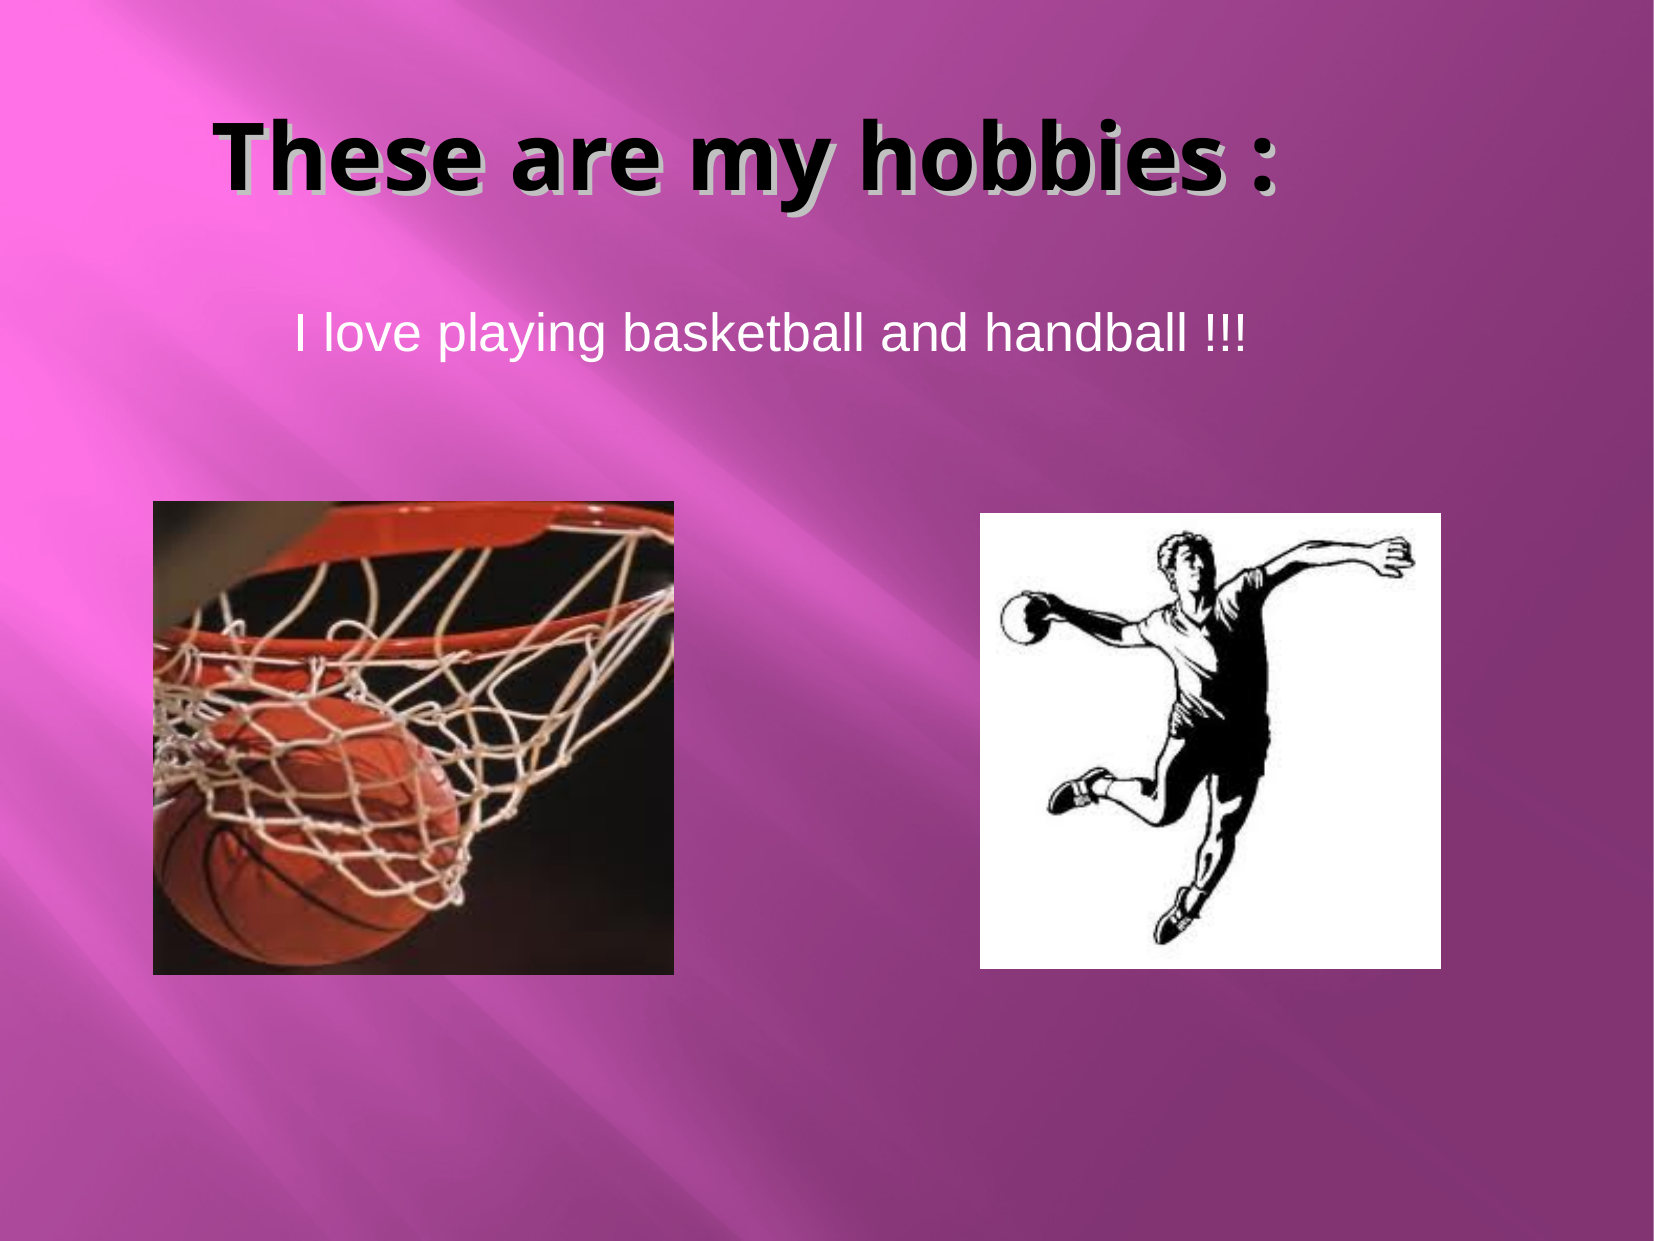

# These are my hobbies :
I love playing basketball and handball !!!